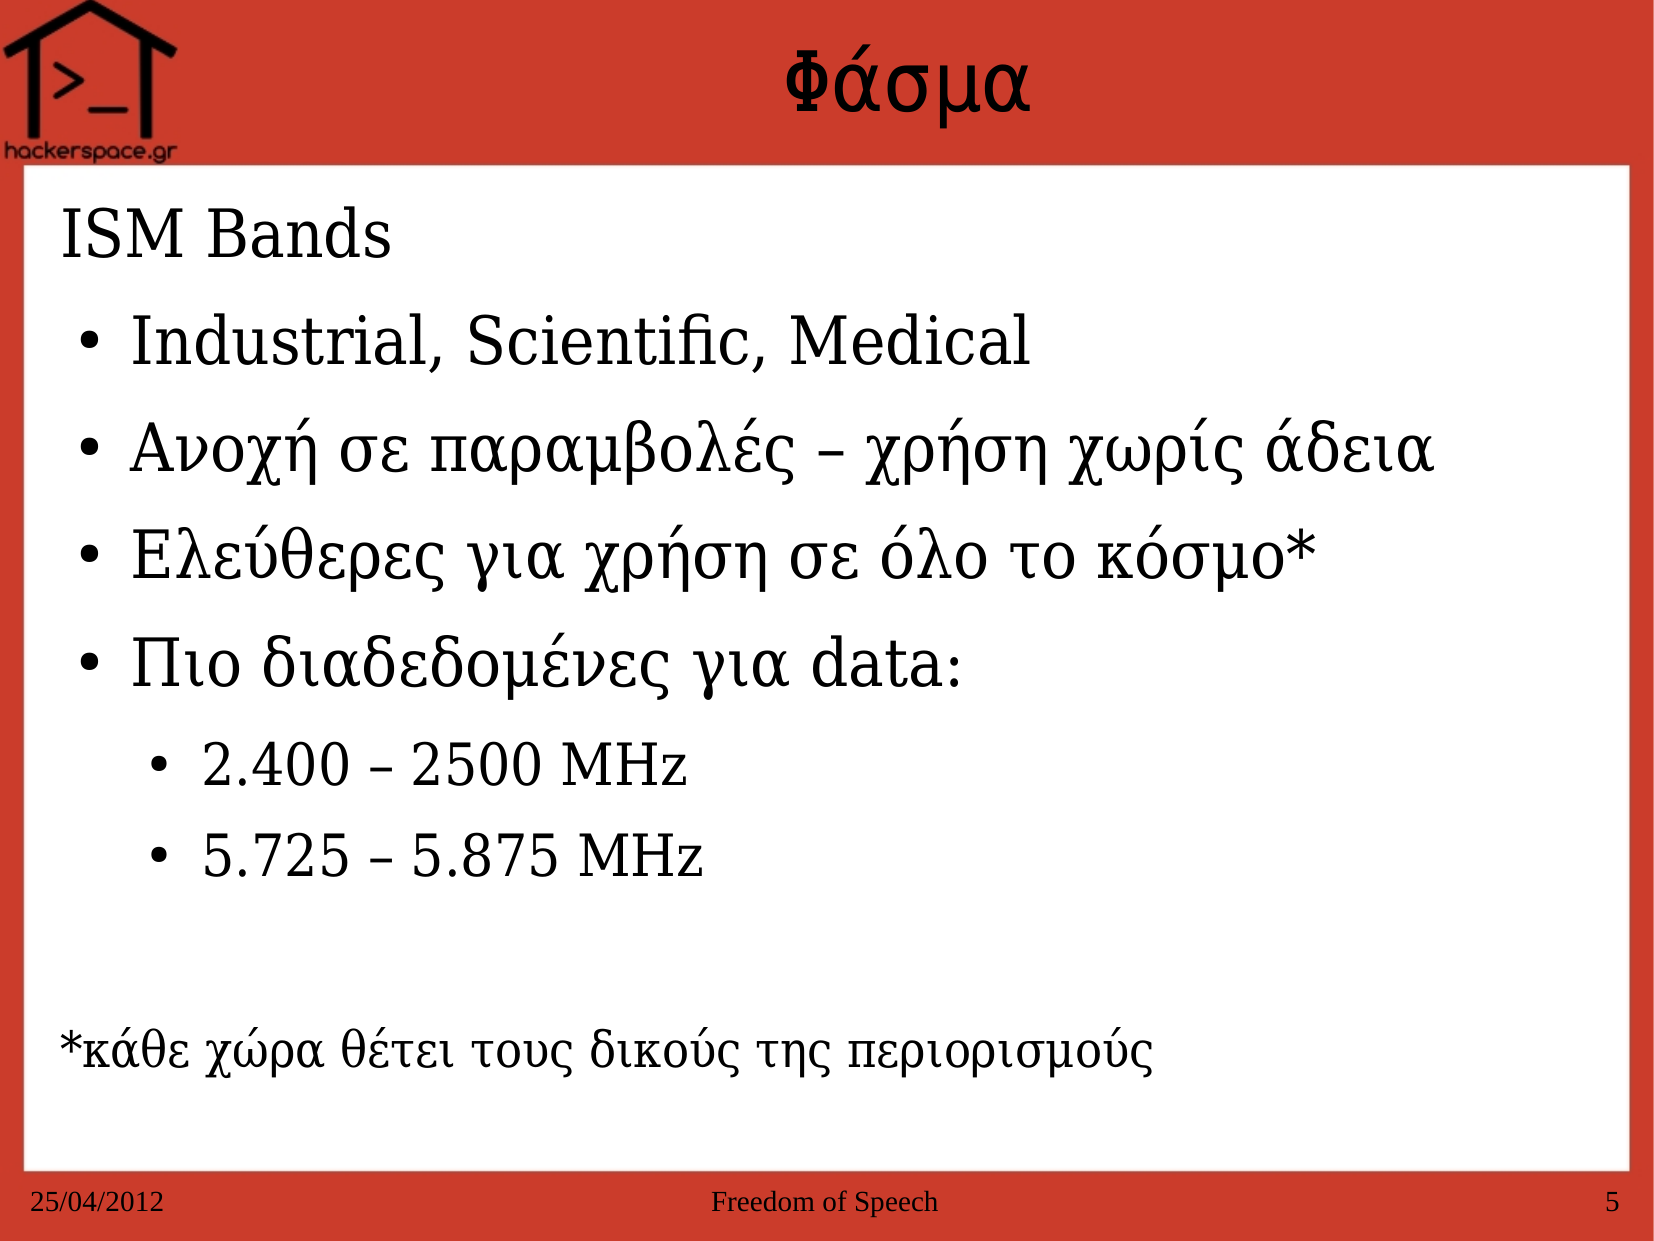

# Φάσμα
ISM Bands
Industrial, Scientific, Medical
Ανοχή σε παραμβολές – χρήση χωρίς άδεια
Ελεύθερες για χρήση σε όλο το κόσμο*
Πιο διαδεδομένες για data:
2.400 – 2500 MHz
5.725 – 5.875 MHz
*κάθε χώρα θέτει τους δικούς της περιορισμούς
25/04/2012
Freedom of Speech
5